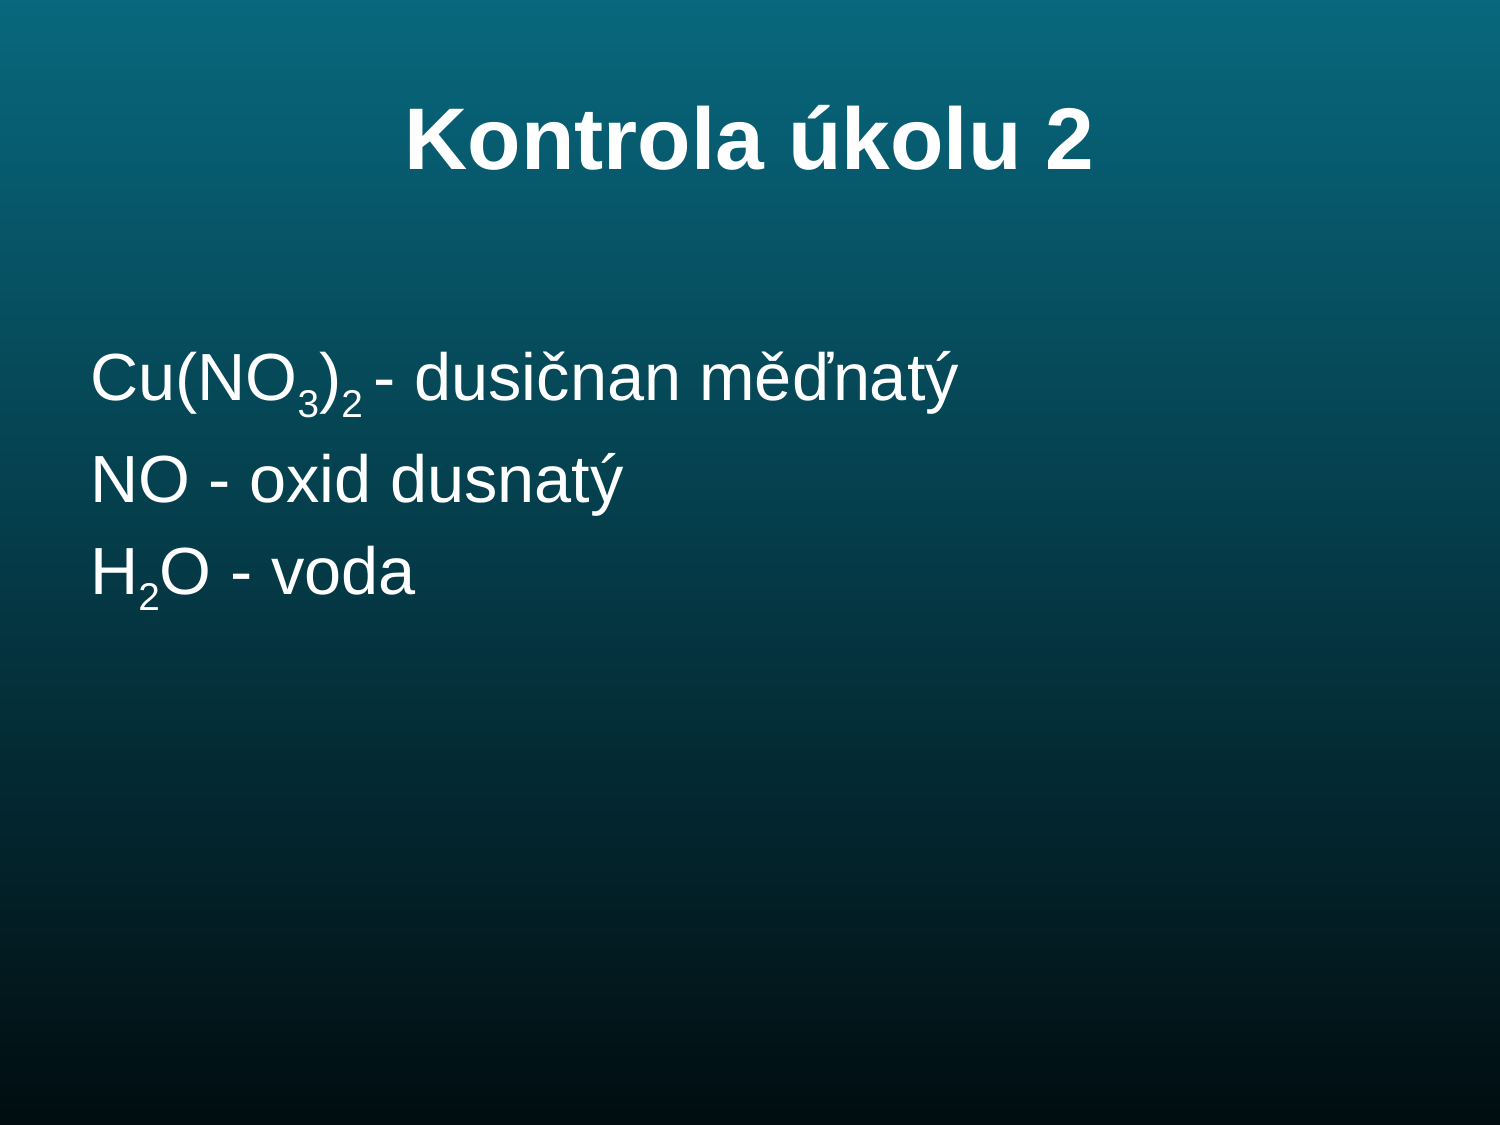

# Kontrola úkolu 2
Cu(NO3)2 - dusičnan měďnatý
NO - oxid dusnatý
H2O - voda